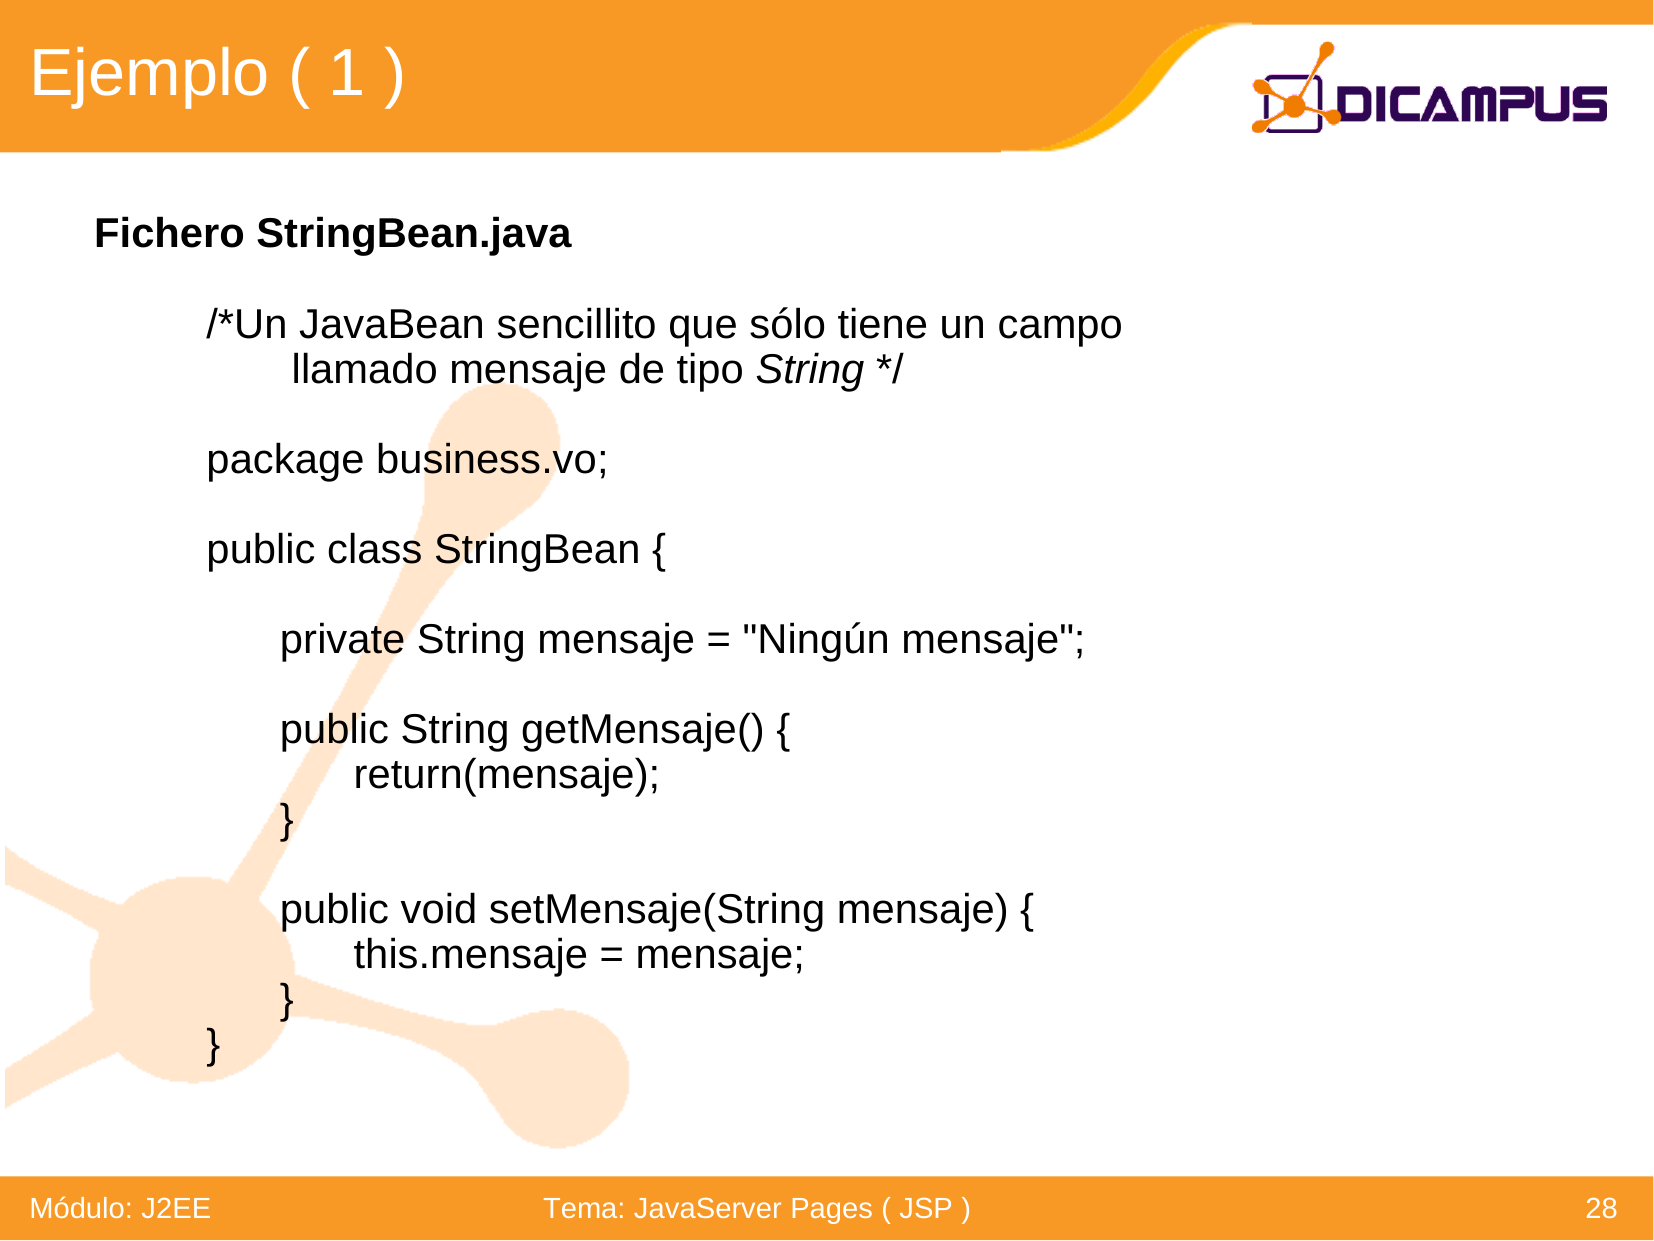

Ejemplo ( 1 )
Fichero StringBean.java
		/*Un JavaBean sencillito que sólo tiene un campo
			 llamado mensaje de tipo String */
		package business.vo;
		public class StringBean {
			private String mensaje = "Ningún mensaje";
			public String getMensaje() {
				return(mensaje);
			}
			public void setMensaje(String mensaje) {
				this.mensaje = mensaje;
			}
		}
Módulo: J2EE
Tema: JavaServer Pages ( JSP )